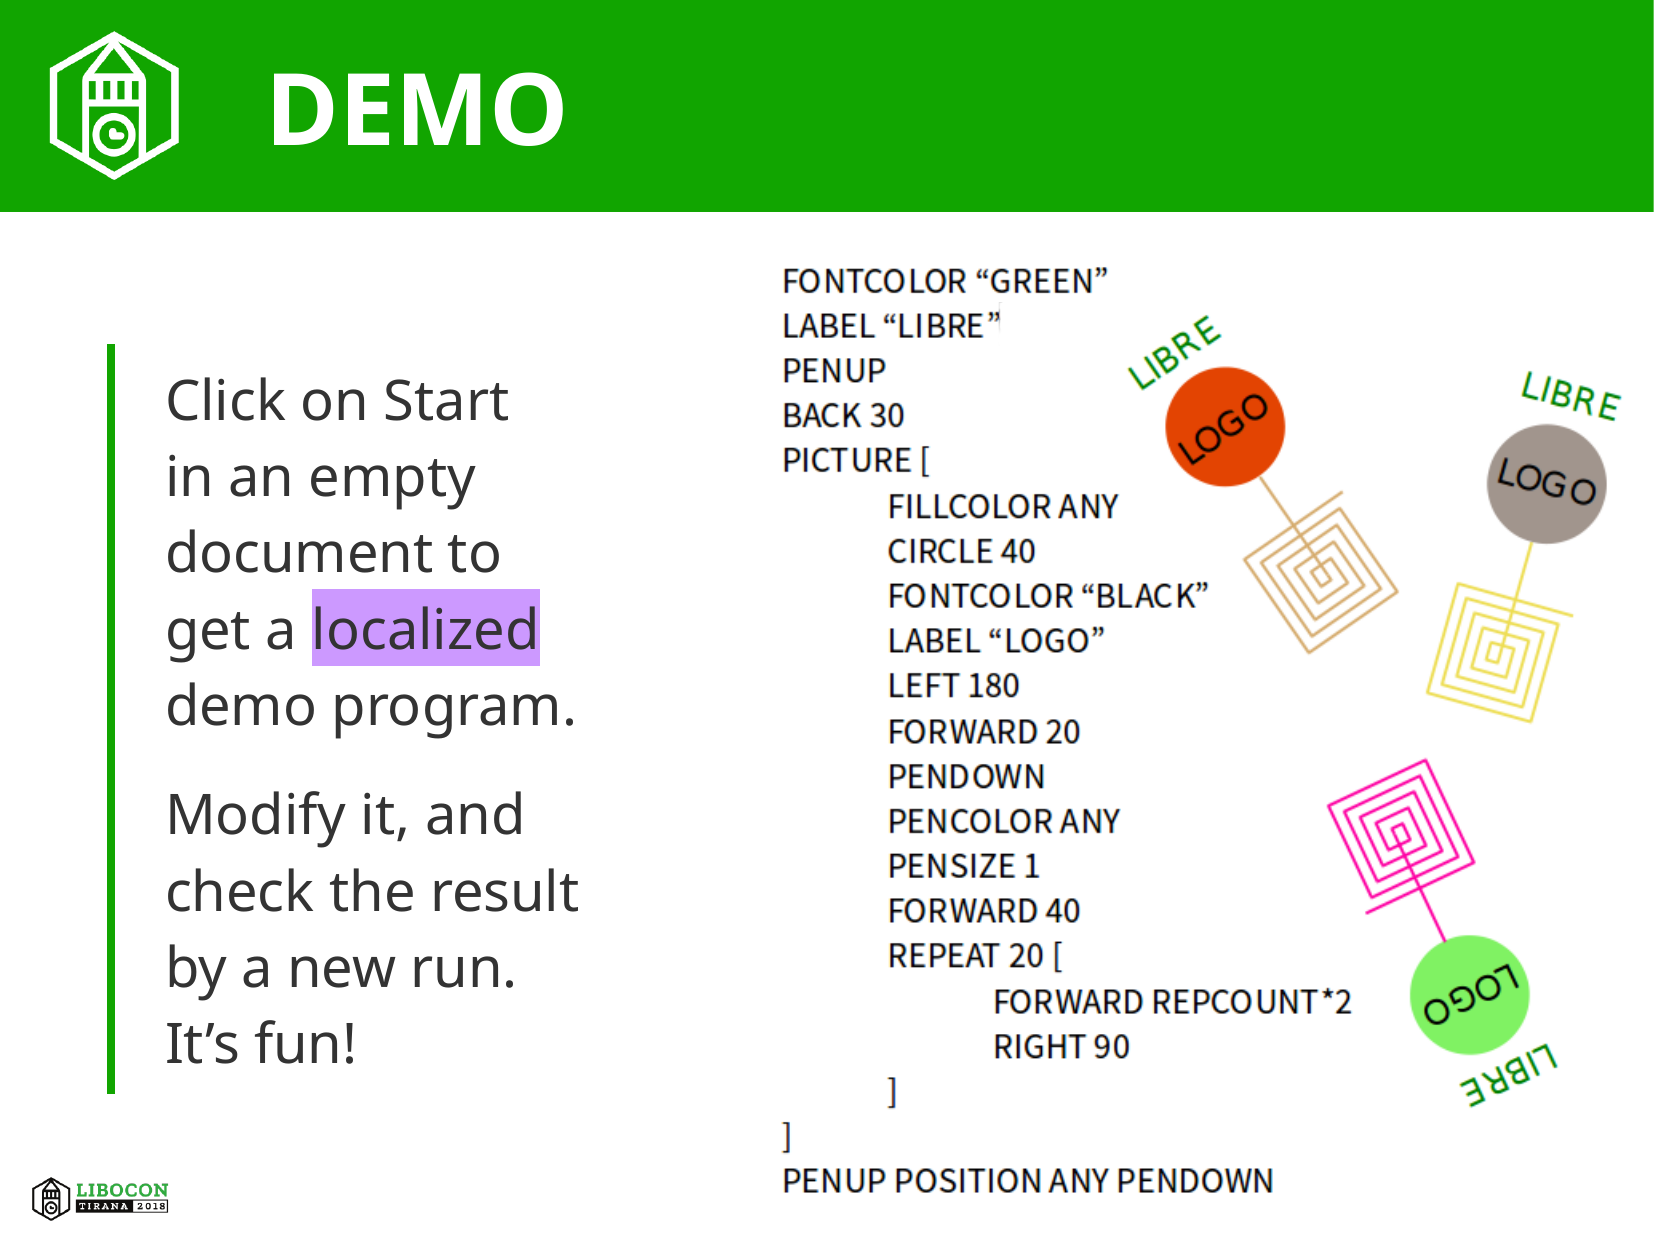

# DEMO
Click on Start
in an empty
document to
get a localized
demo program.
Modify it, and
check the result
by a new run.
It’s fun!